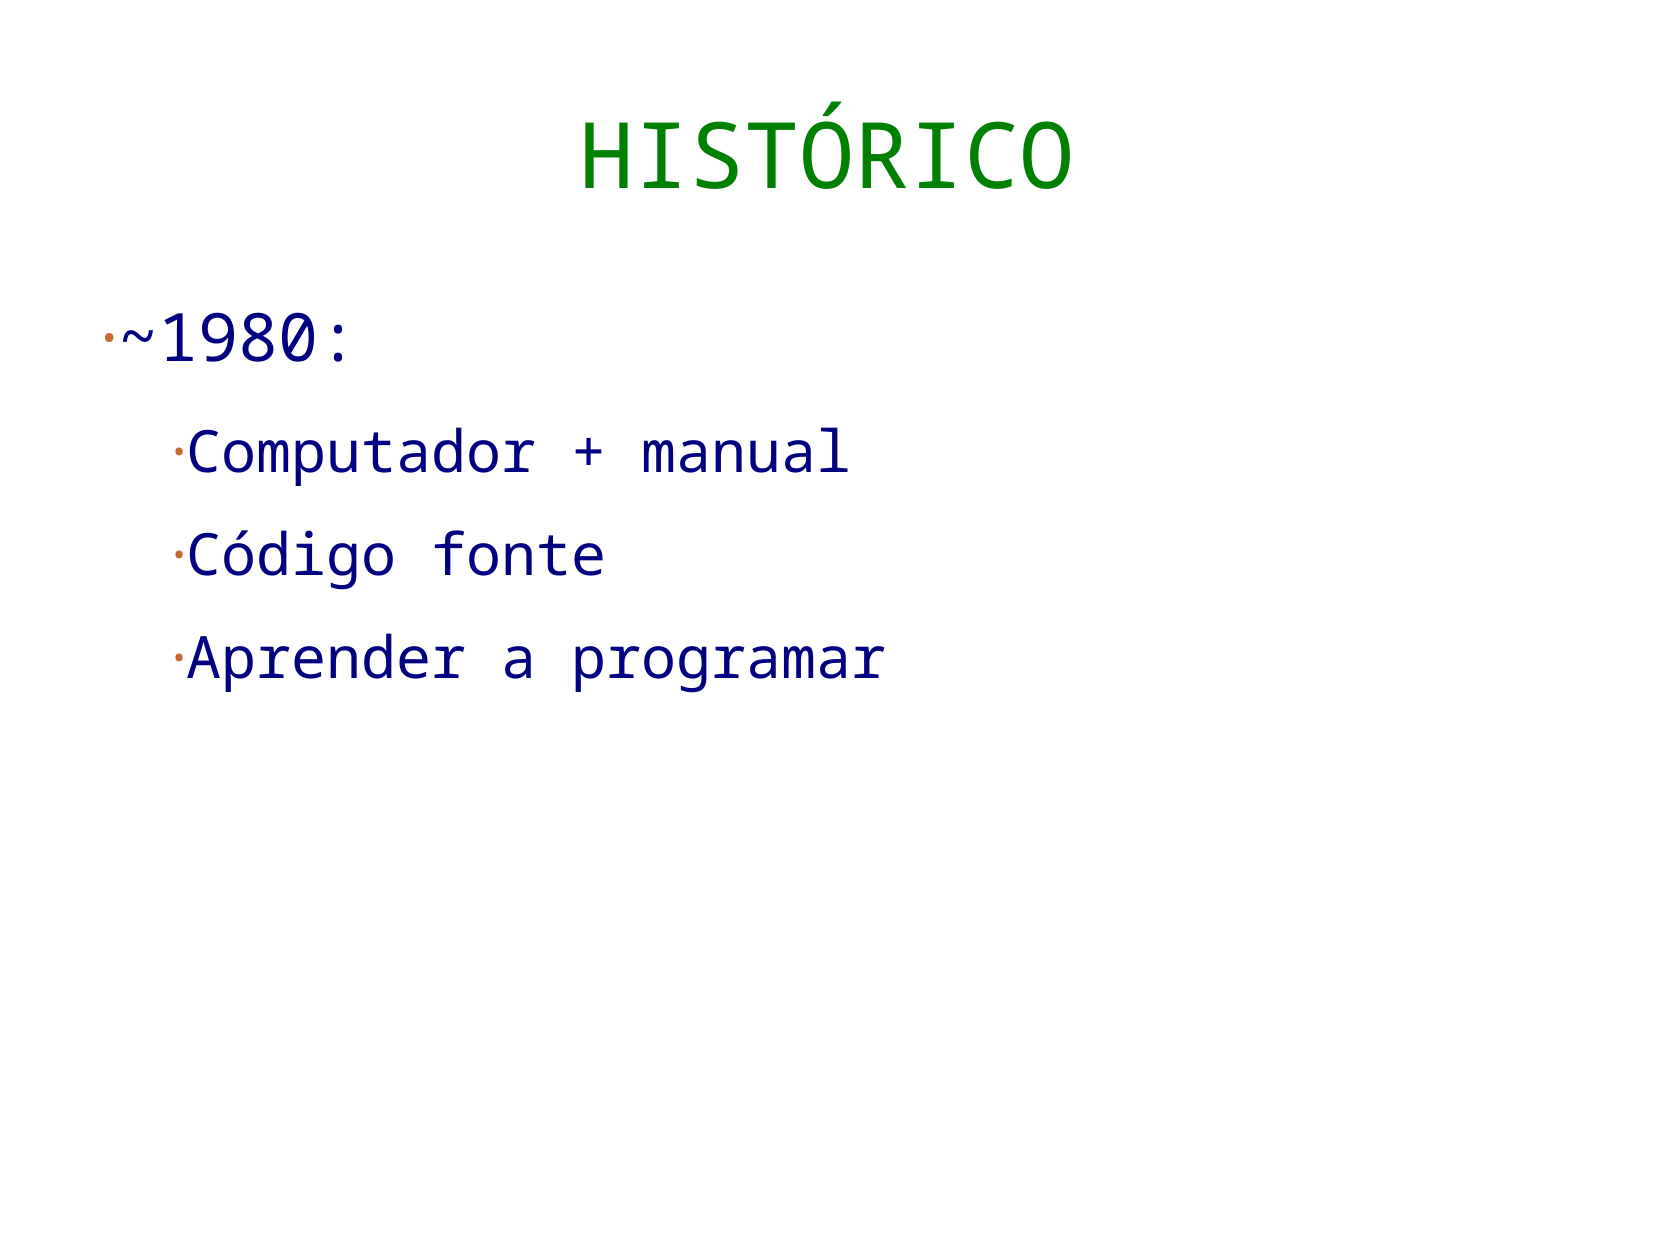

# HISTÓRICO
~1980:
Computador + manual
Código fonte
Aprender a programar